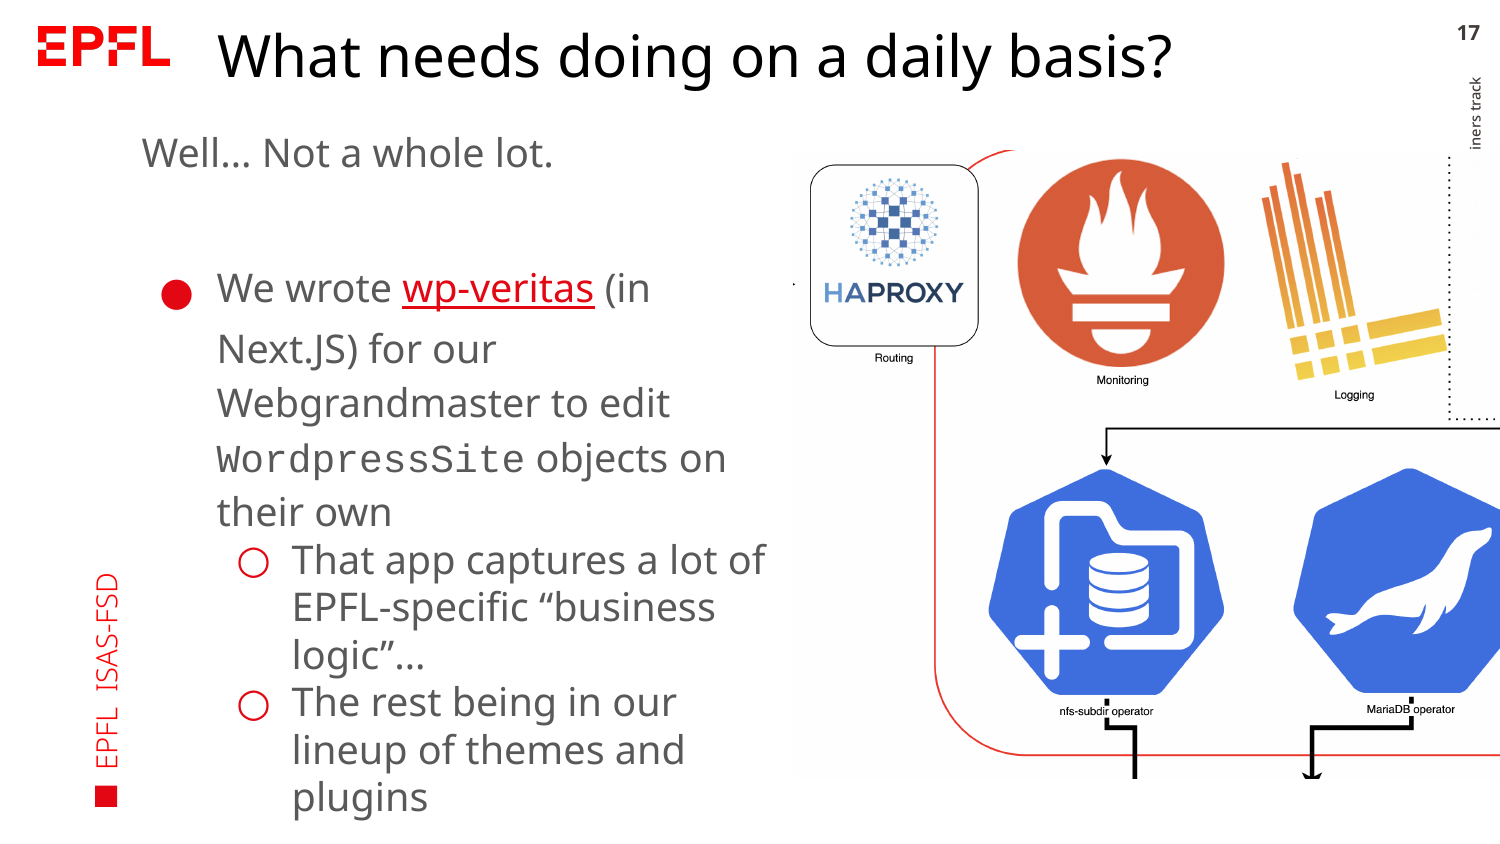

# What needs doing on a daily basis?
Well… Not a whole lot.
We wrote wp-veritas (in Next.JS) for our Webgrandmaster to edit WordpressSite objects on their own
That app captures a lot of EPFL-specific “business logic”…
The rest being in our lineup of themes and plugins